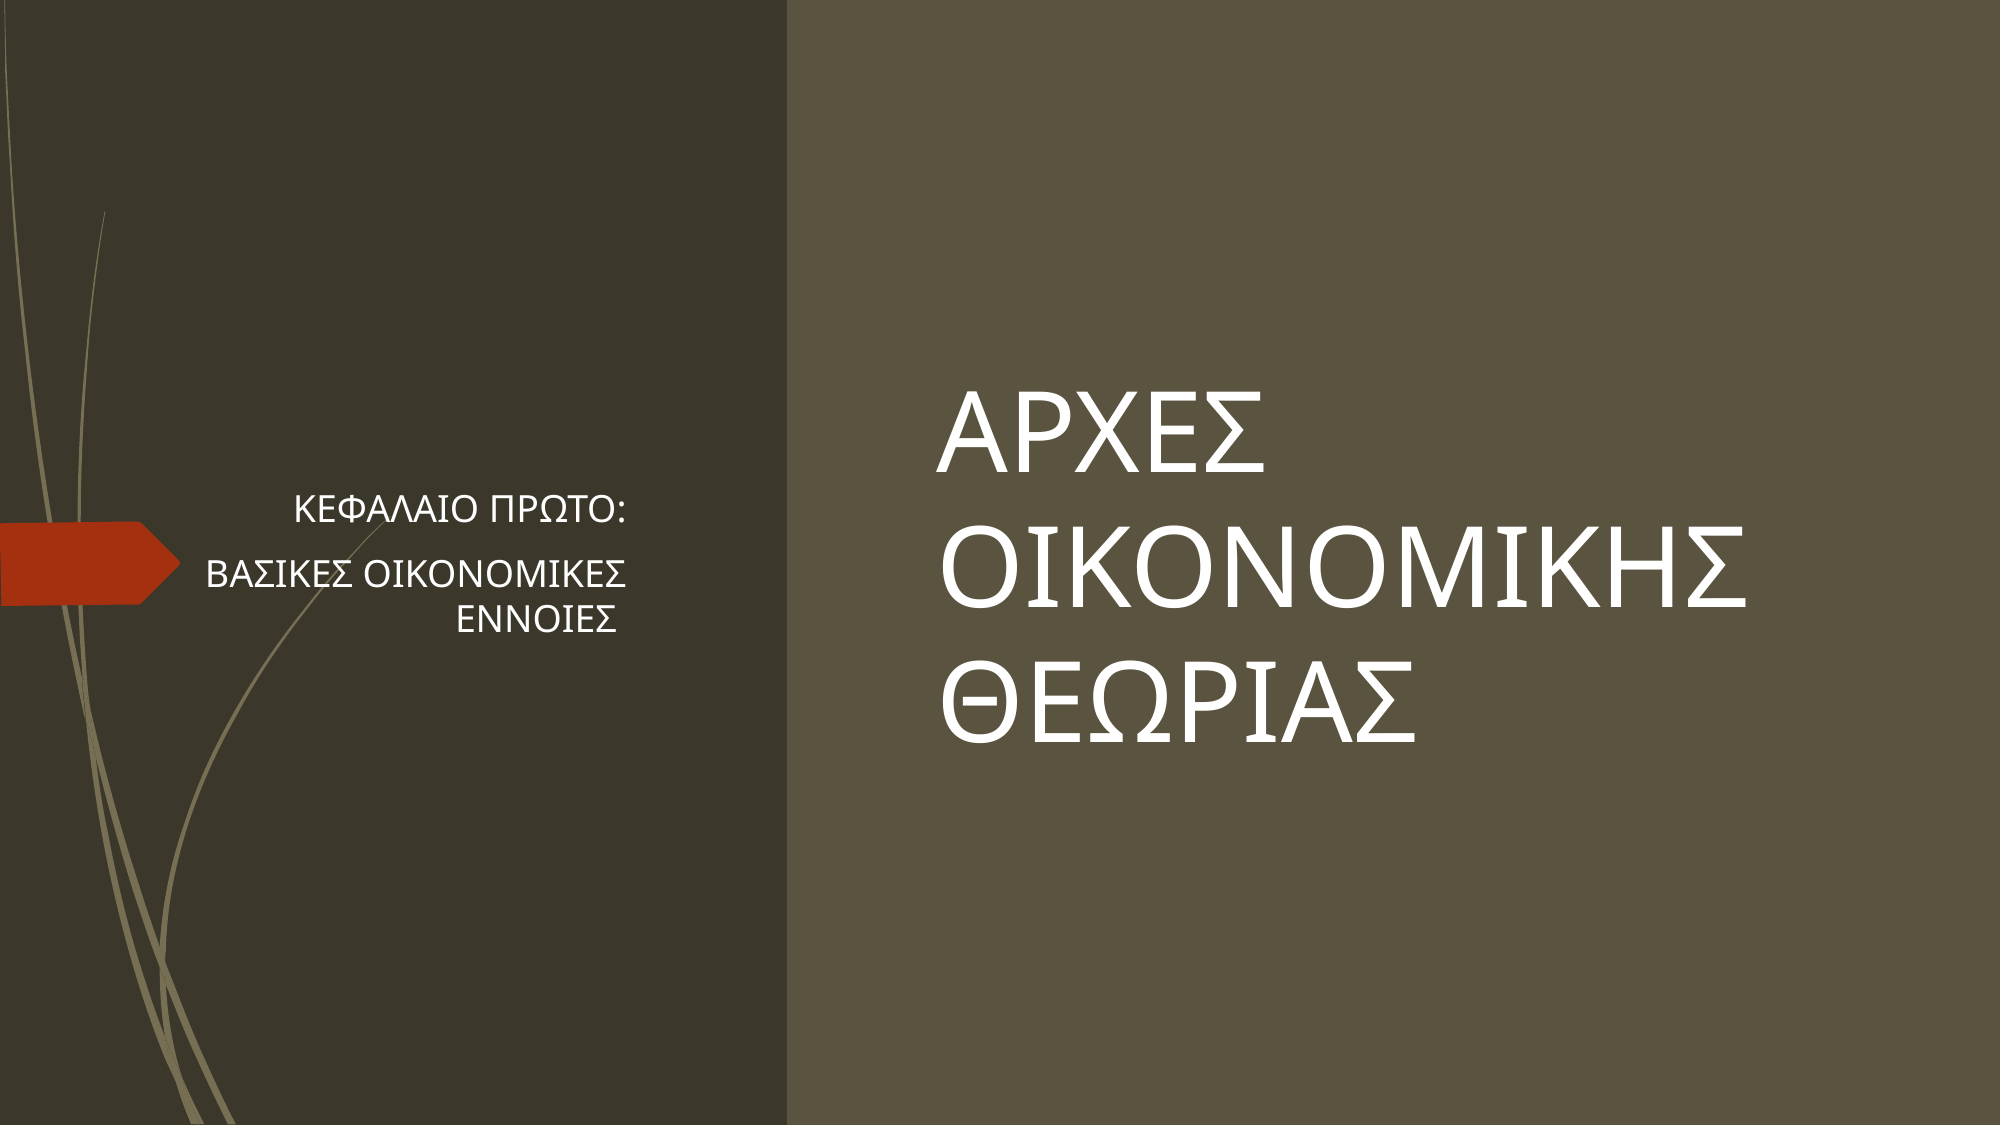

ΚΕΦΑΛΑΙΟ ΠΡΩΤΟ:
 ΒΑΣΙΚΕΣ ΟΙΚΟΝΟΜΙΚΕΣ ΕΝΝΟΙΕΣ
# ΑΡΧΕΣ ΟΙΚΟΝΟΜΙΚΗΣ ΘΕΩΡΙΑΣ